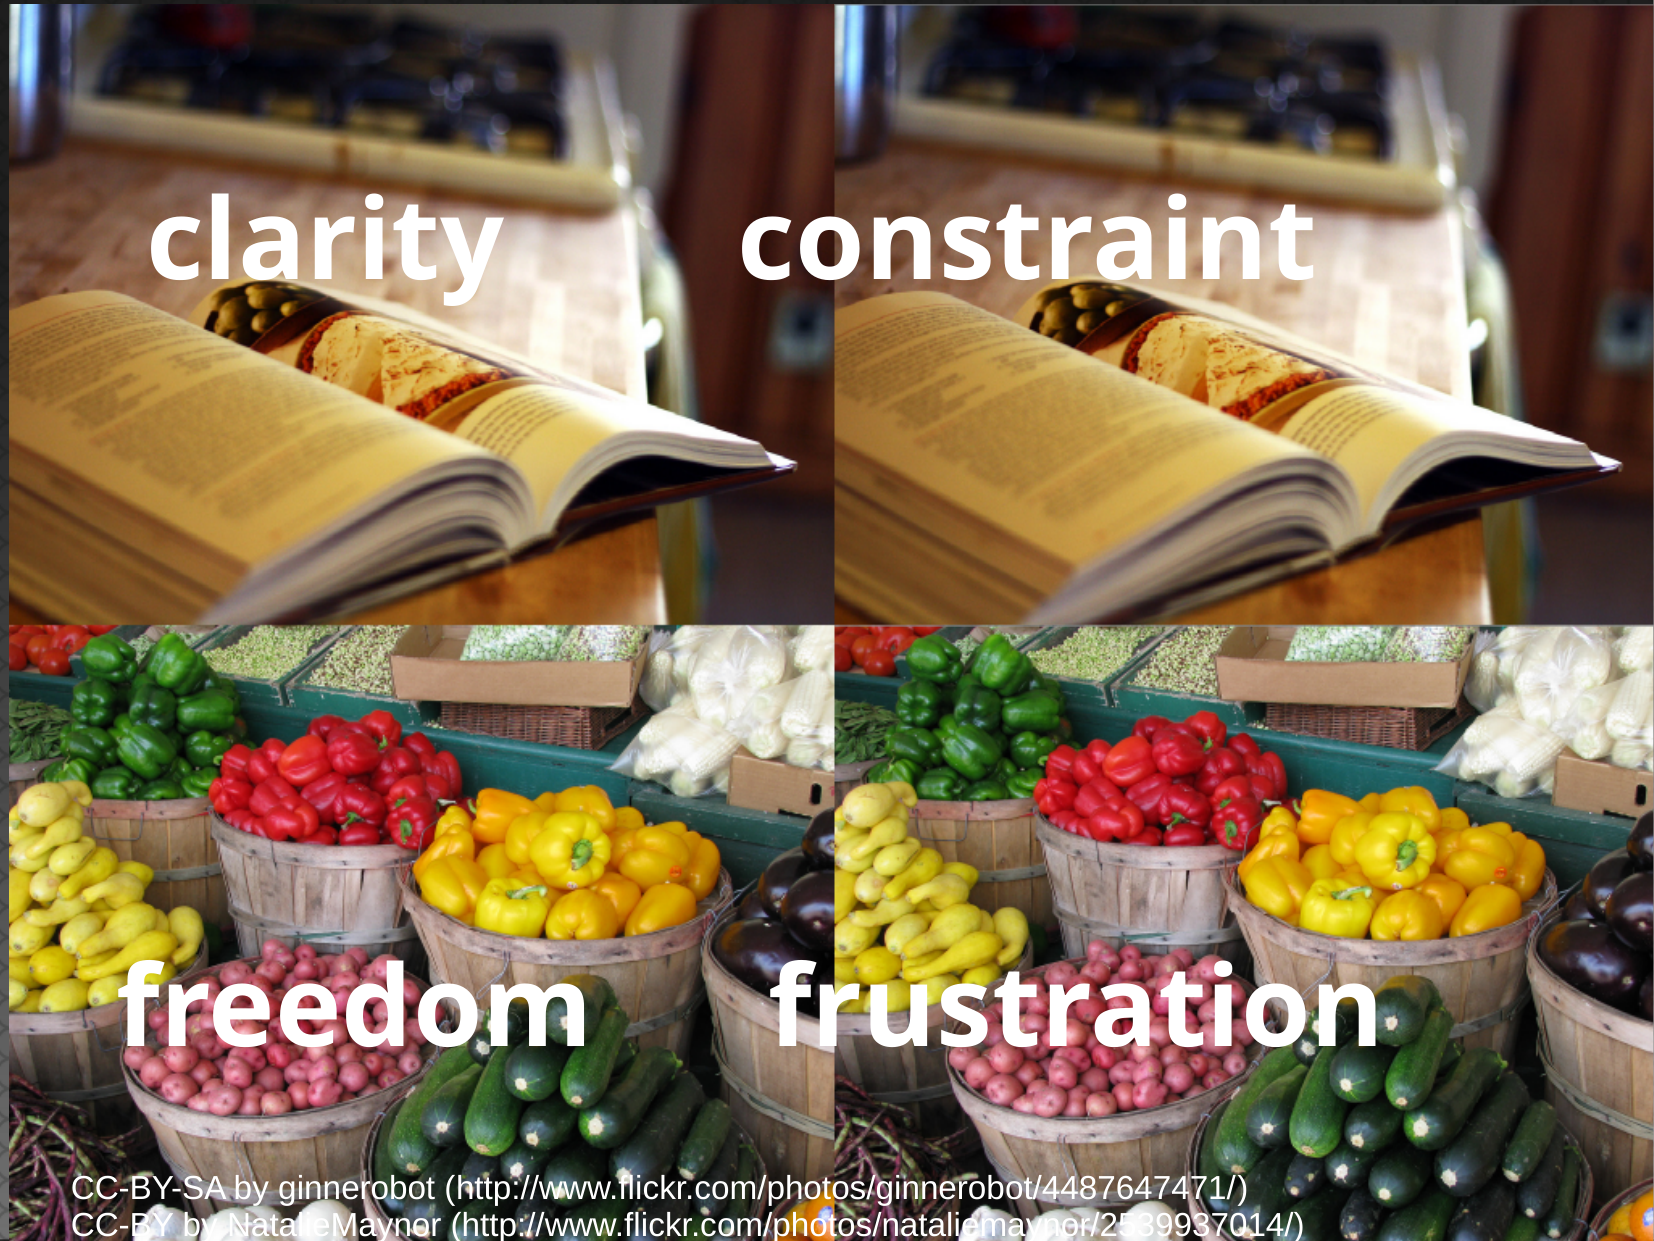

# clarity constraint freedom frustration
CC-BY-SA by ginnerobot (http://www.flickr.com/photos/ginnerobot/4487647471/)
CC-BY by NatalieMaynor (http://www.flickr.com/photos/nataliemaynor/2539937014/)